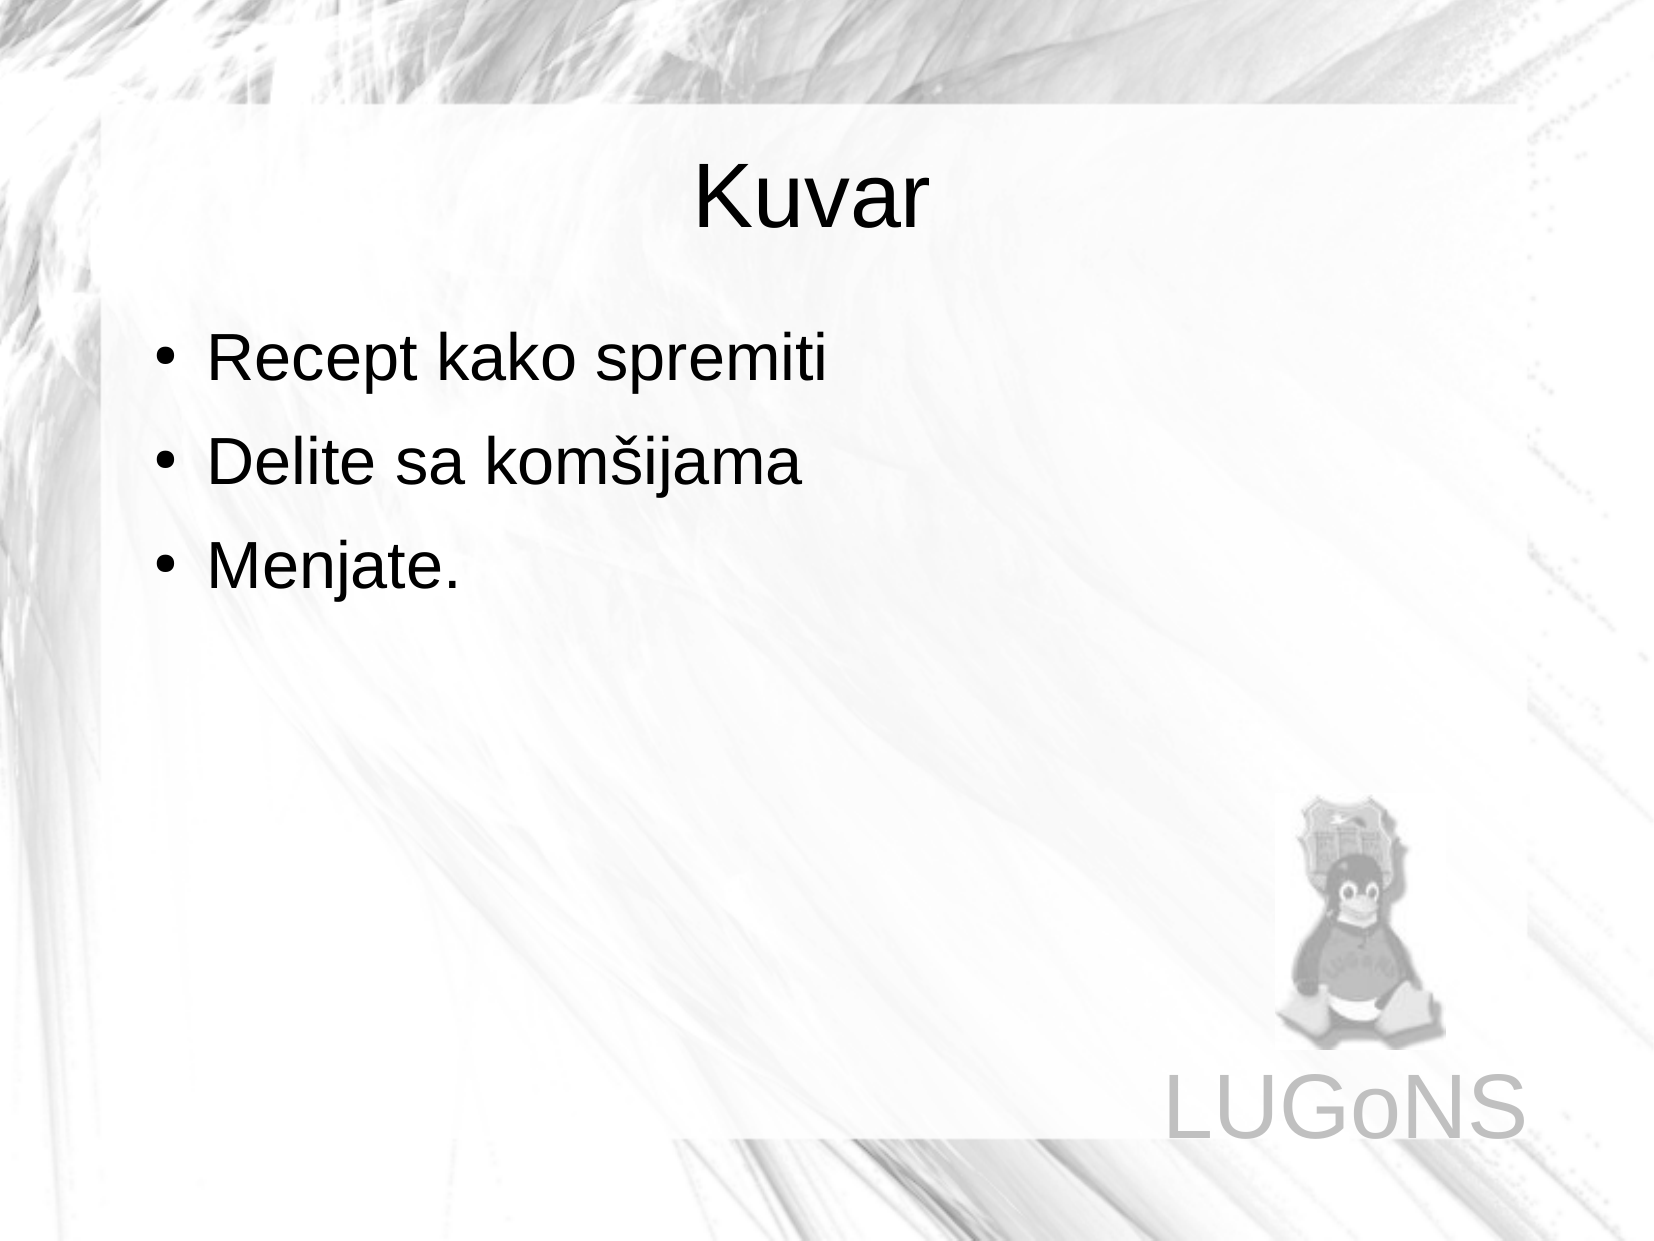

# Kuvar
Recept kako spremiti
Delite sa komšijama
Menjate.
LUGoNS